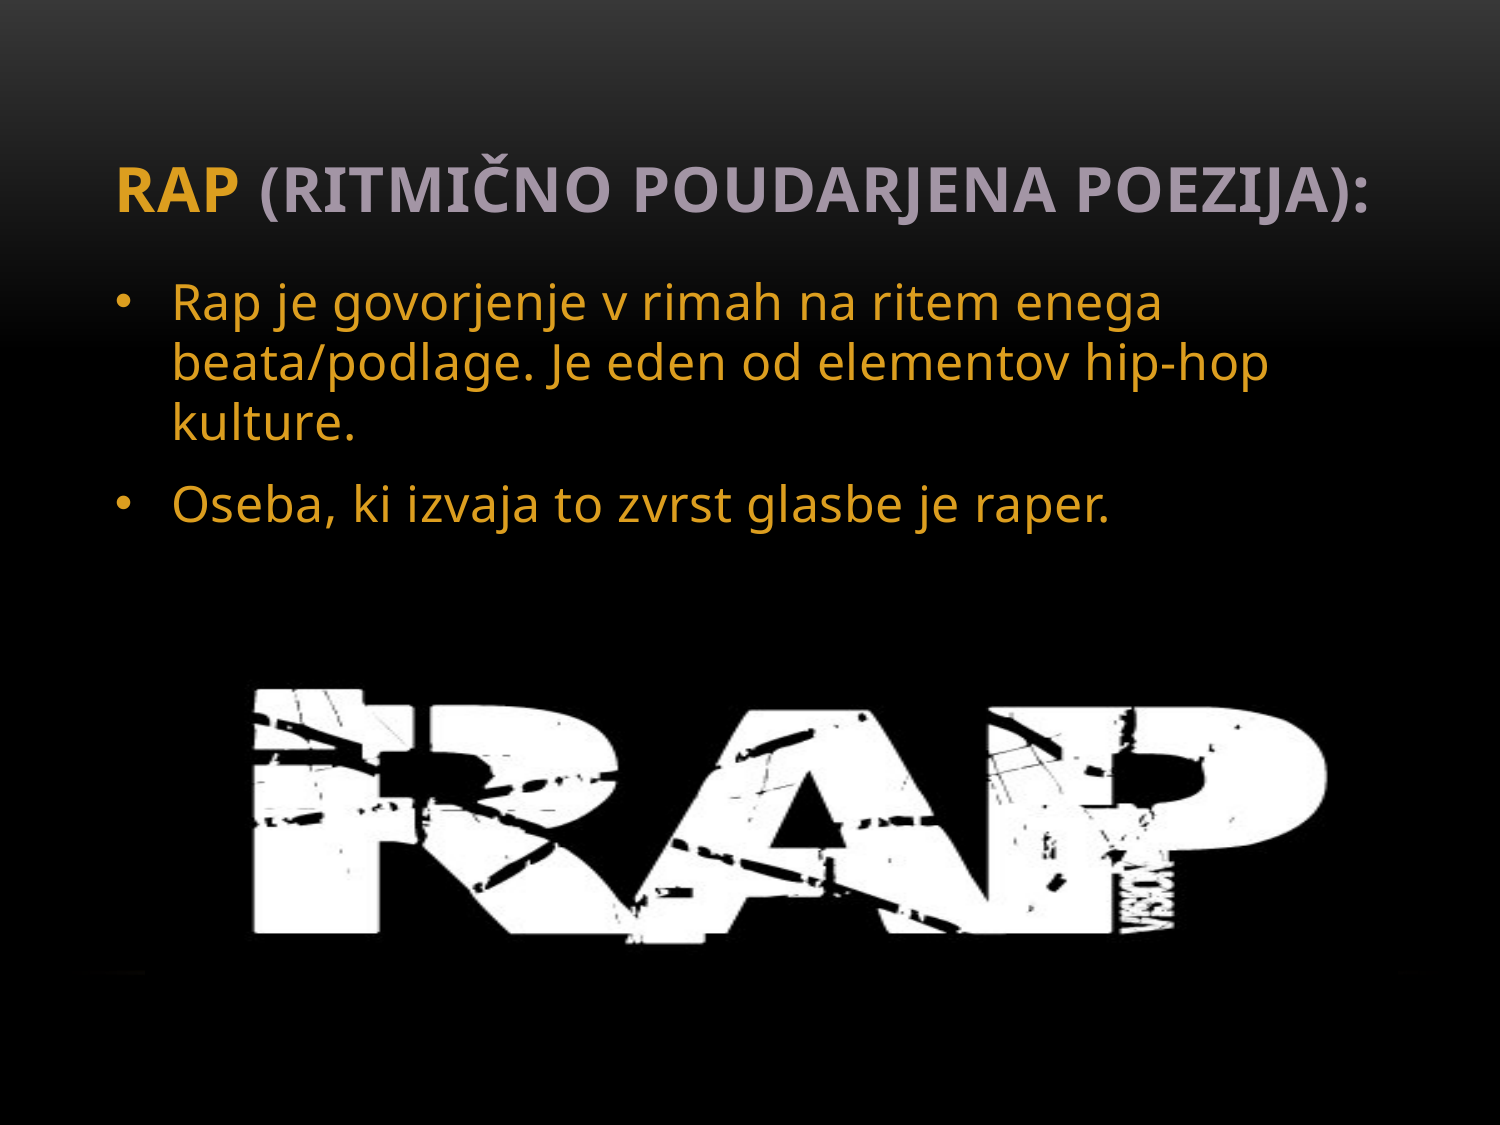

# RAP (Ritmično poudarjena poezija):
Rap je govorjenje v rimah na ritem enega beata/podlage. Je eden od elementov hip-hop kulture.
Oseba, ki izvaja to zvrst glasbe je raper.